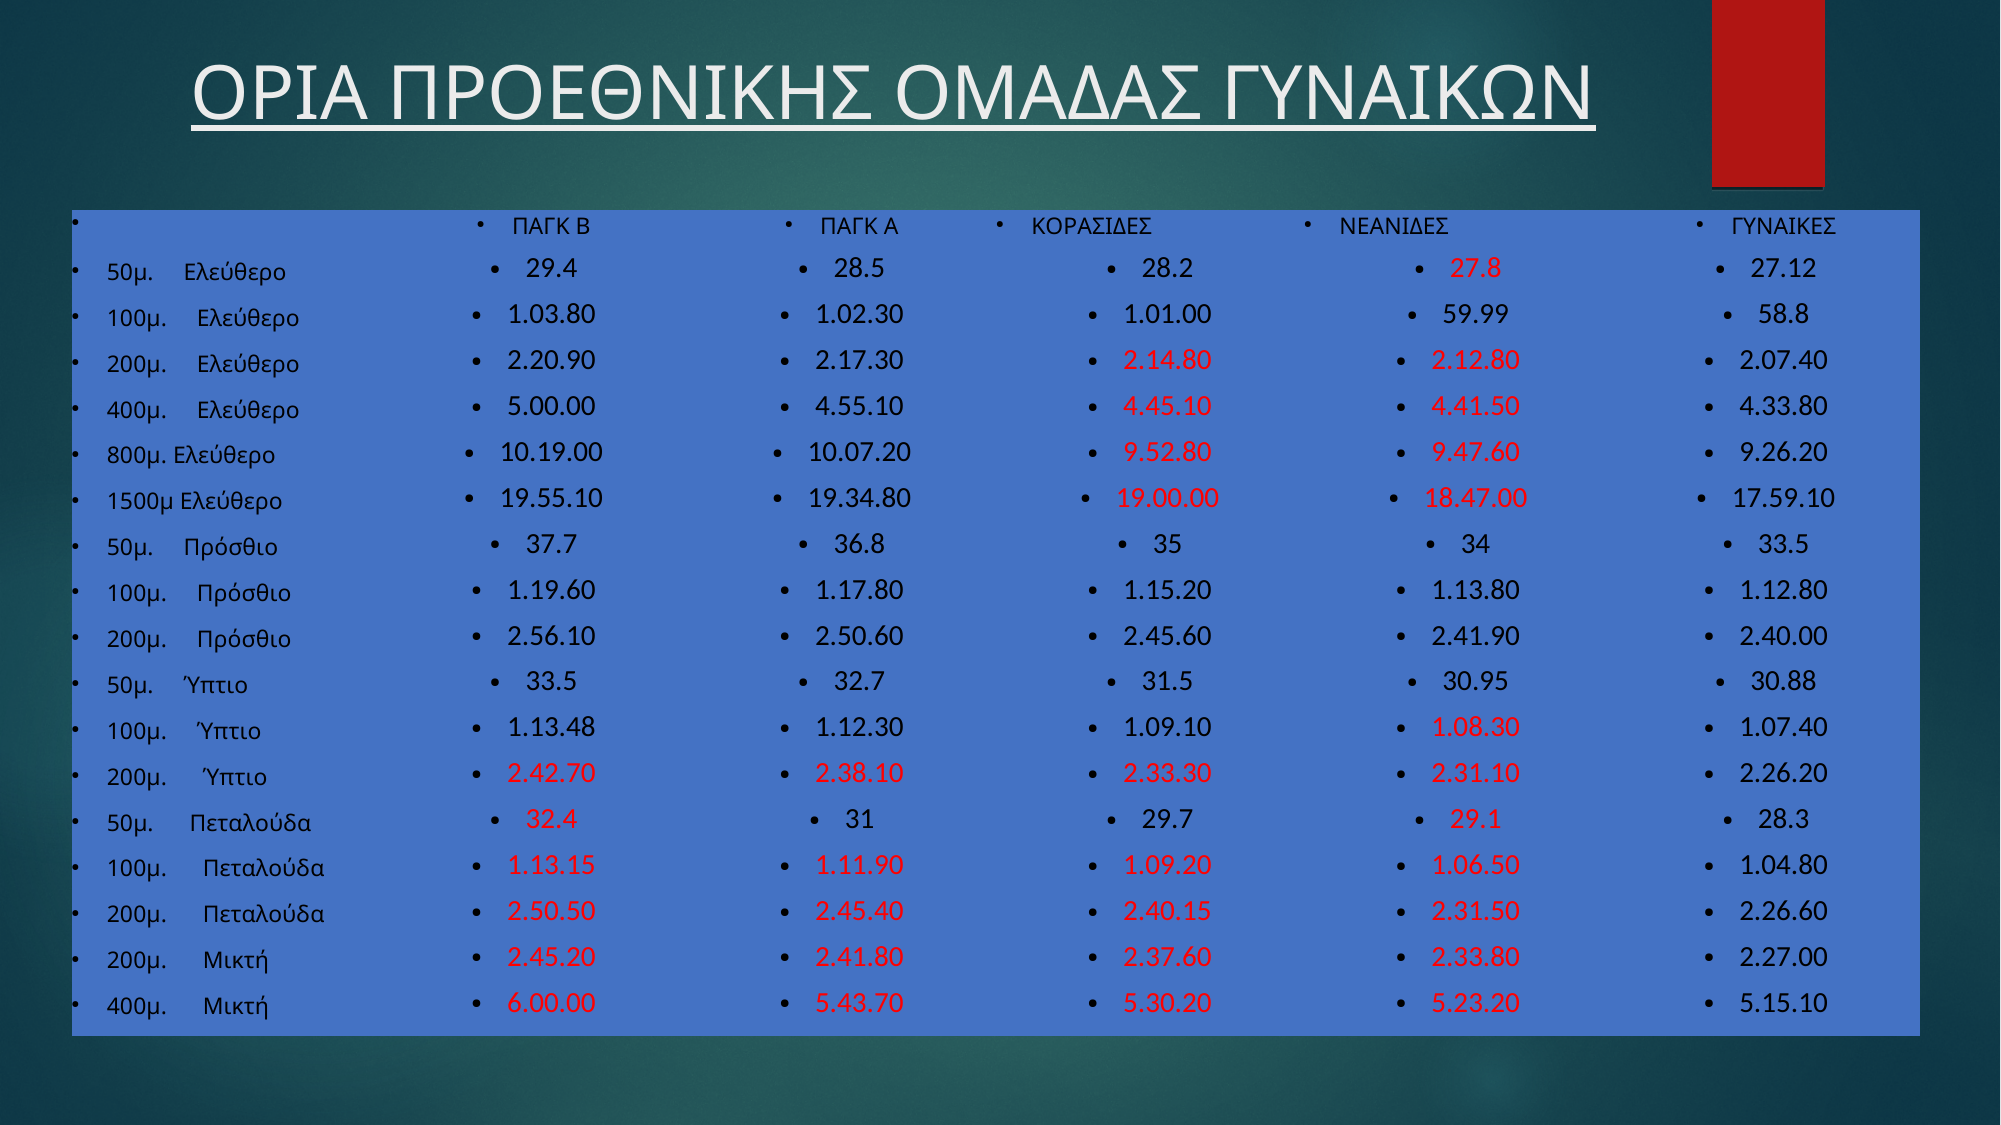

# ΟΡΙΑ ΠΡΟΕΘΝΙΚΗΣ ΟΜΑΔΑΣ ΓΥΝΑΙΚΩΝ
| | ΠΑΓΚ Β | ΠΑΓΚ Α | ΚΟΡΑΣΙΔΕΣ | ΝΕΑΝΙΔΕΣ | ΓΥΝΑΙΚΕΣ |
| --- | --- | --- | --- | --- | --- |
| 50μ. Ελεύθερο | 29.4 | 28.5 | 28.2 | 27.8 | 27.12 |
| 100μ. Ελεύθερο | 1.03.80 | 1.02.30 | 1.01.00 | 59.99 | 58.8 |
| 200μ. Ελεύθερο | 2.20.90 | 2.17.30 | 2.14.80 | 2.12.80 | 2.07.40 |
| 400μ. Ελεύθερο | 5.00.00 | 4.55.10 | 4.45.10 | 4.41.50 | 4.33.80 |
| 800μ. Ελεύθερο | 10.19.00 | 10.07.20 | 9.52.80 | 9.47.60 | 9.26.20 |
| 1500μ Ελεύθερο | 19.55.10 | 19.34.80 | 19.00.00 | 18.47.00 | 17.59.10 |
| 50μ. Πρόσθιο | 37.7 | 36.8 | 35 | 34 | 33.5 |
| 100μ. Πρόσθιο | 1.19.60 | 1.17.80 | 1.15.20 | 1.13.80 | 1.12.80 |
| 200μ. Πρόσθιο | 2.56.10 | 2.50.60 | 2.45.60 | 2.41.90 | 2.40.00 |
| 50μ. Ύπτιο | 33.5 | 32.7 | 31.5 | 30.95 | 30.88 |
| 100μ. Ύπτιο | 1.13.48 | 1.12.30 | 1.09.10 | 1.08.30 | 1.07.40 |
| 200μ. Ύπτιο | 2.42.70 | 2.38.10 | 2.33.30 | 2.31.10 | 2.26.20 |
| 50μ. Πεταλούδα | 32.4 | 31 | 29.7 | 29.1 | 28.3 |
| 100μ. Πεταλούδα | 1.13.15 | 1.11.90 | 1.09.20 | 1.06.50 | 1.04.80 |
| 200μ. Πεταλούδα | 2.50.50 | 2.45.40 | 2.40.15 | 2.31.50 | 2.26.60 |
| 200μ. Μικτή | 2.45.20 | 2.41.80 | 2.37.60 | 2.33.80 | 2.27.00 |
| 400μ. Μικτή | 6.00.00 | 5.43.70 | 5.30.20 | 5.23.20 | 5.15.10 |